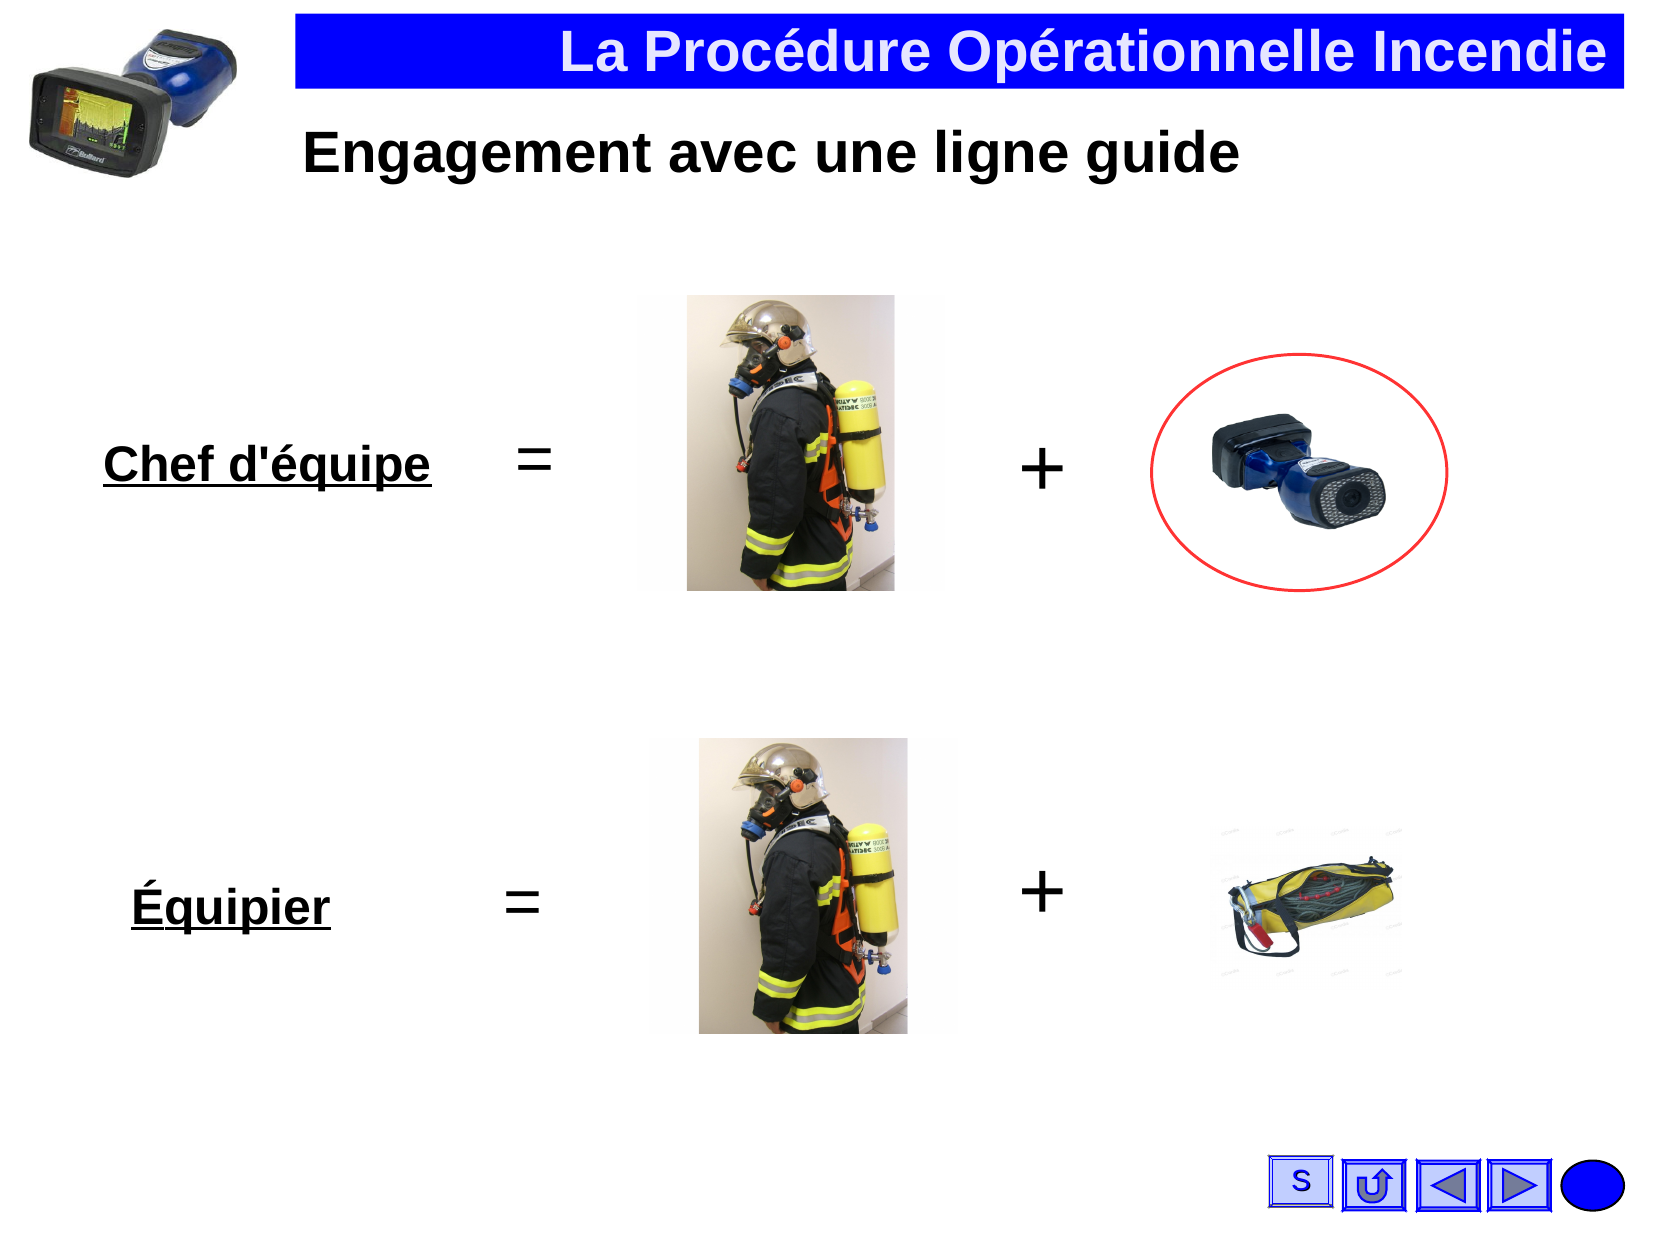

La Procédure Opérationnelle Incendie
Engagement avec une ligne guide
Chef d'équipe =
+
+
 Équipier =